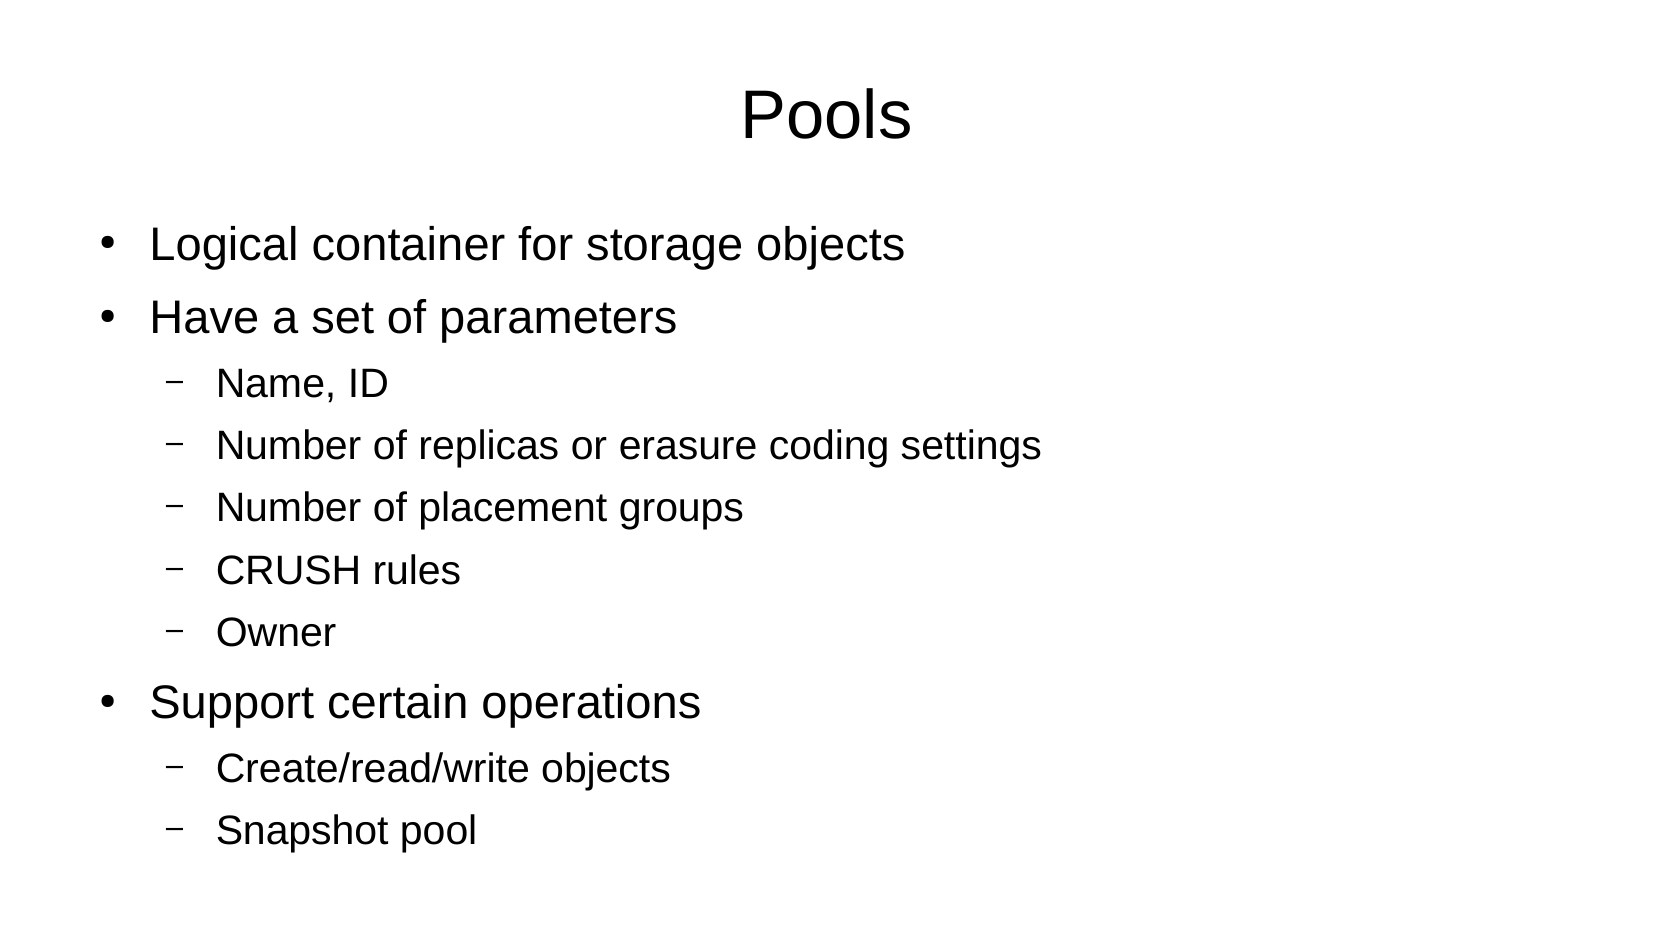

# Pools
Logical container for storage objects
Have a set of parameters
Name, ID
Number of replicas or erasure coding settings
Number of placement groups
CRUSH rules
Owner
Support certain operations
Create/read/write objects
Snapshot pool